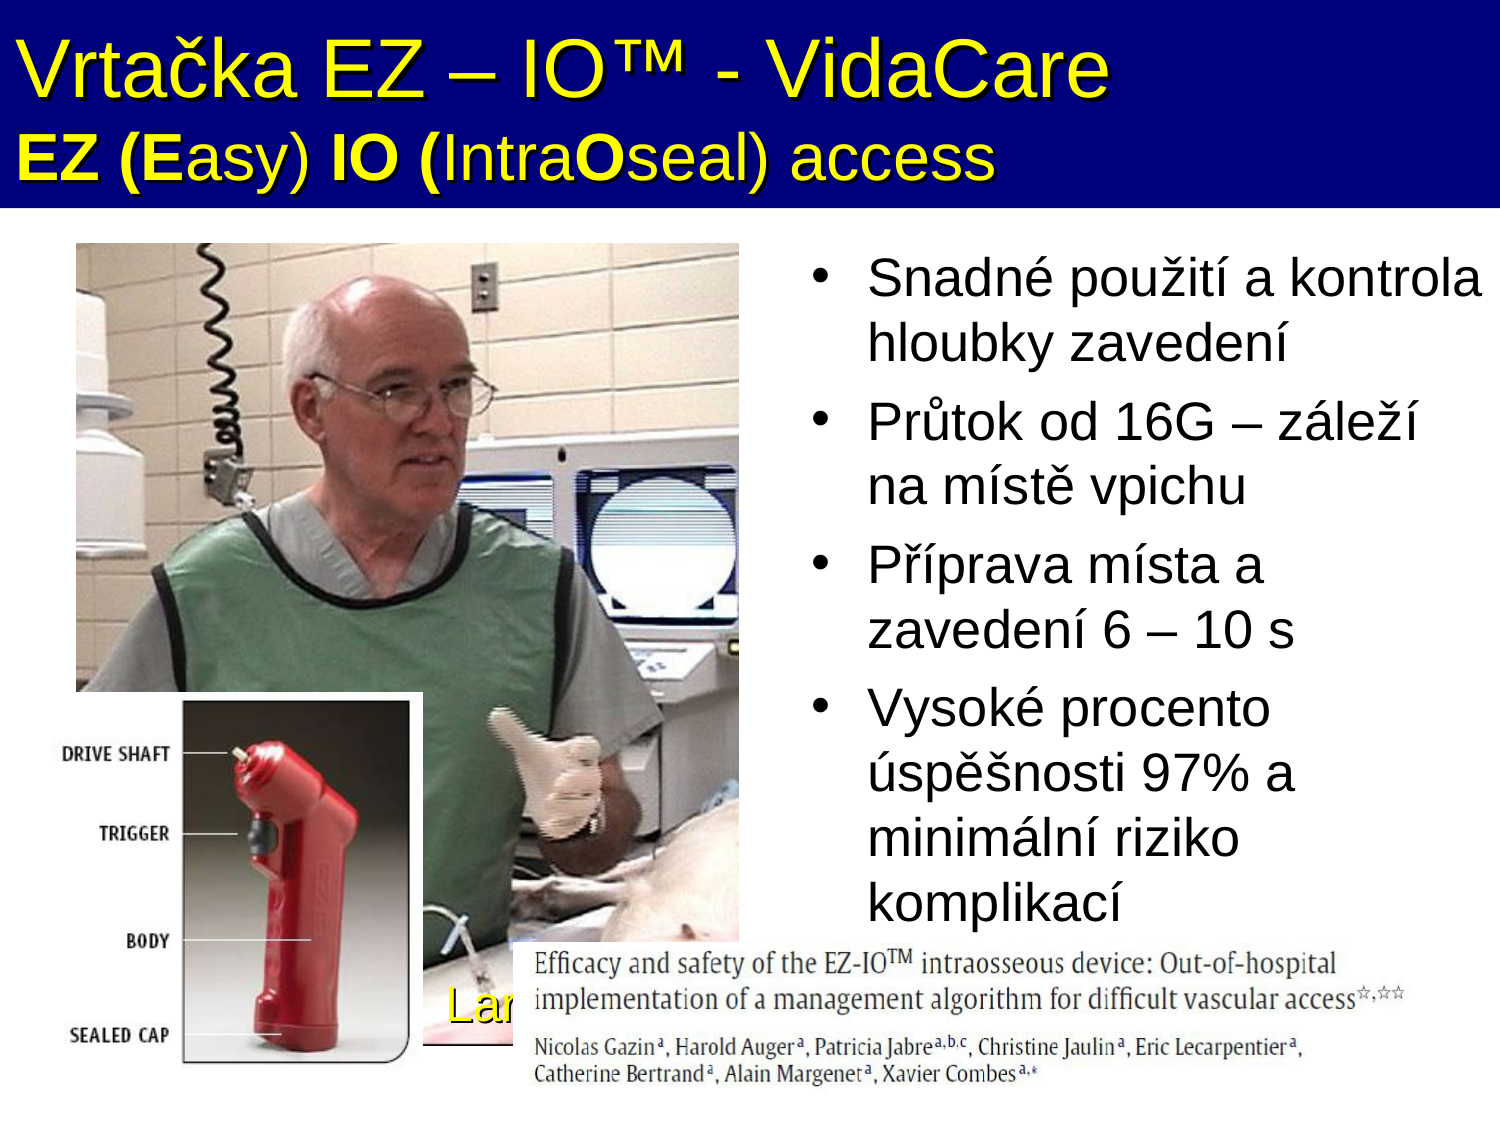

Vrtačka EZ – IO™ - VidaCare
EZ (Easy) IO (IntraOseal) access
Snadné použití a kontrola hloubky zavedení
Průtok od 16G – záleží na místě vpichu
Příprava místa a zavedení 6 – 10 s
Vysoké procento úspěšnosti 97% a minimální riziko komplikací
Larry Miller MD